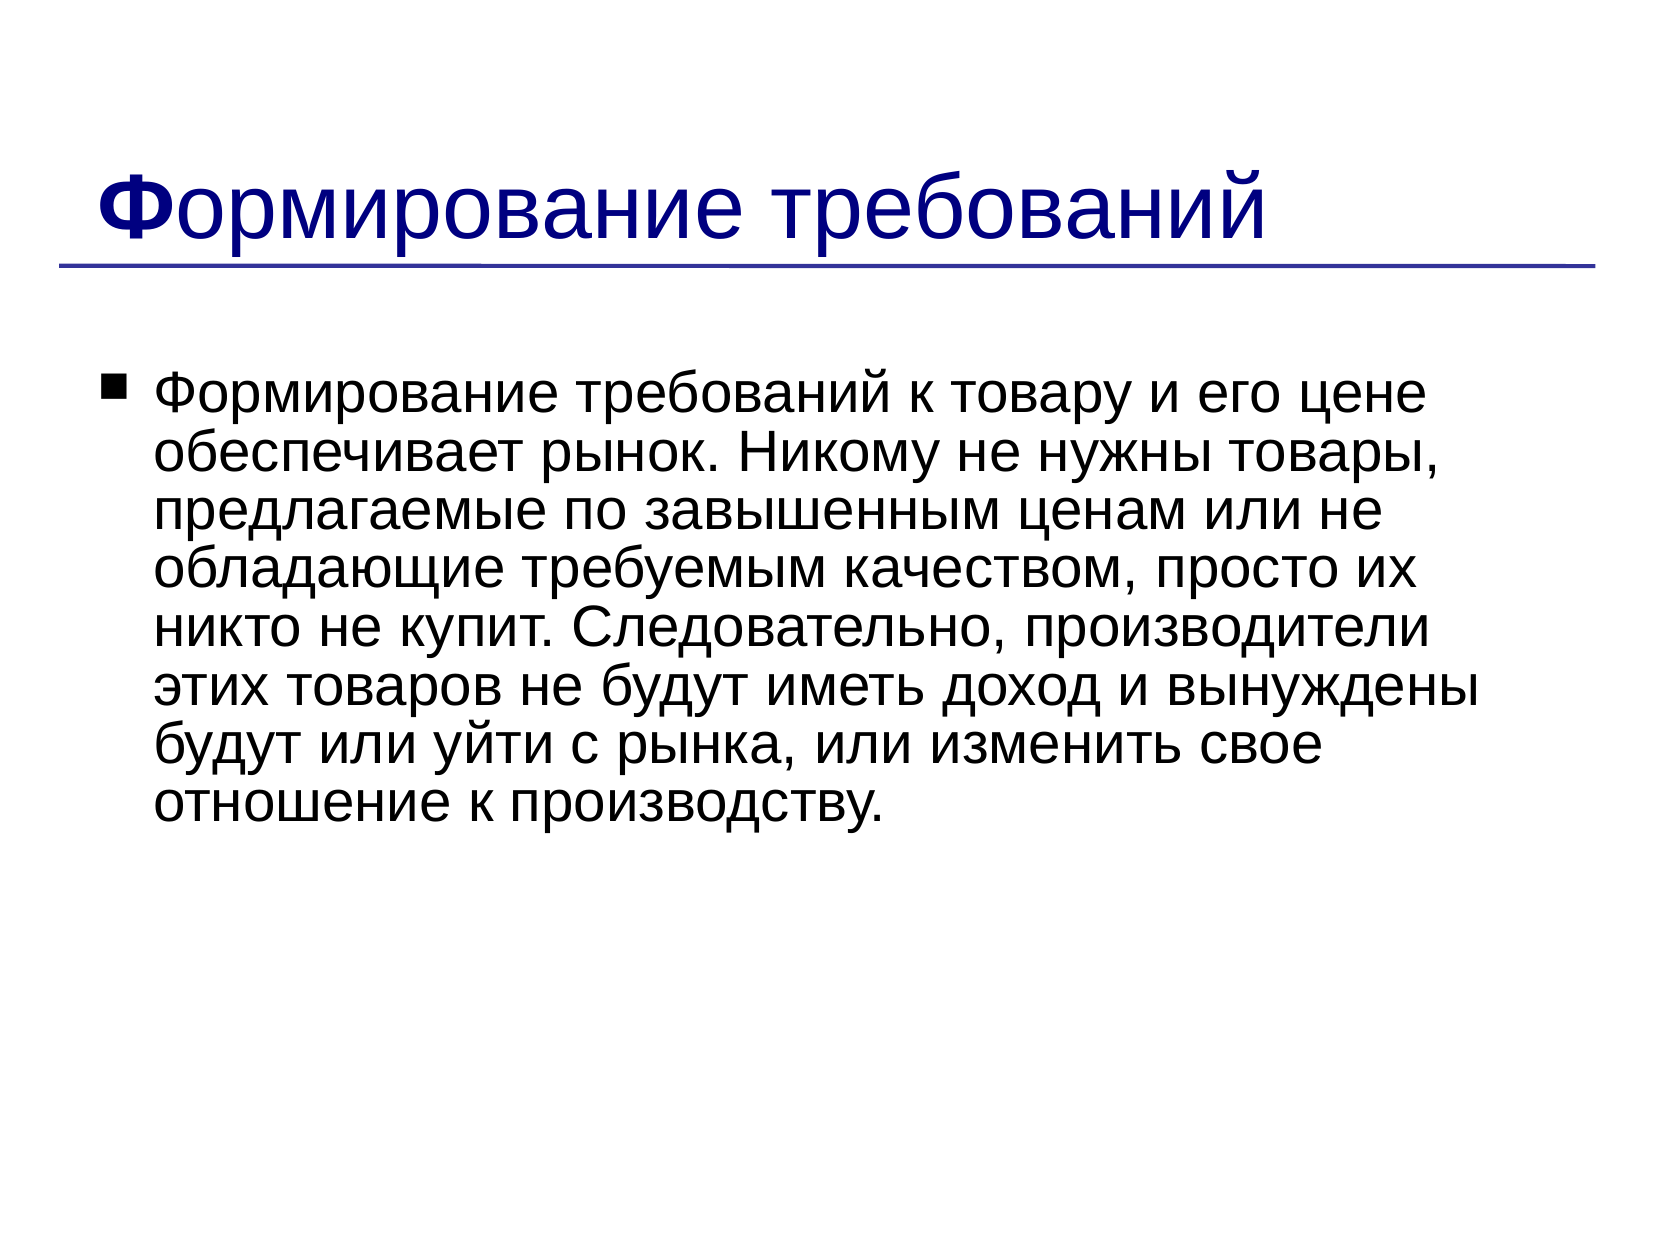

# Формирование требований
Формирование требований к товару и его цене обеспечивает рынок. Никому не нужны товары, предлагаемые по завышенным ценам или не обладающие требуемым качеством, просто их никто не купит. Следовательно, производители этих товаров не будут иметь доход и вынуждены будут или уйти с рынка, или изменить свое отношение к производству.